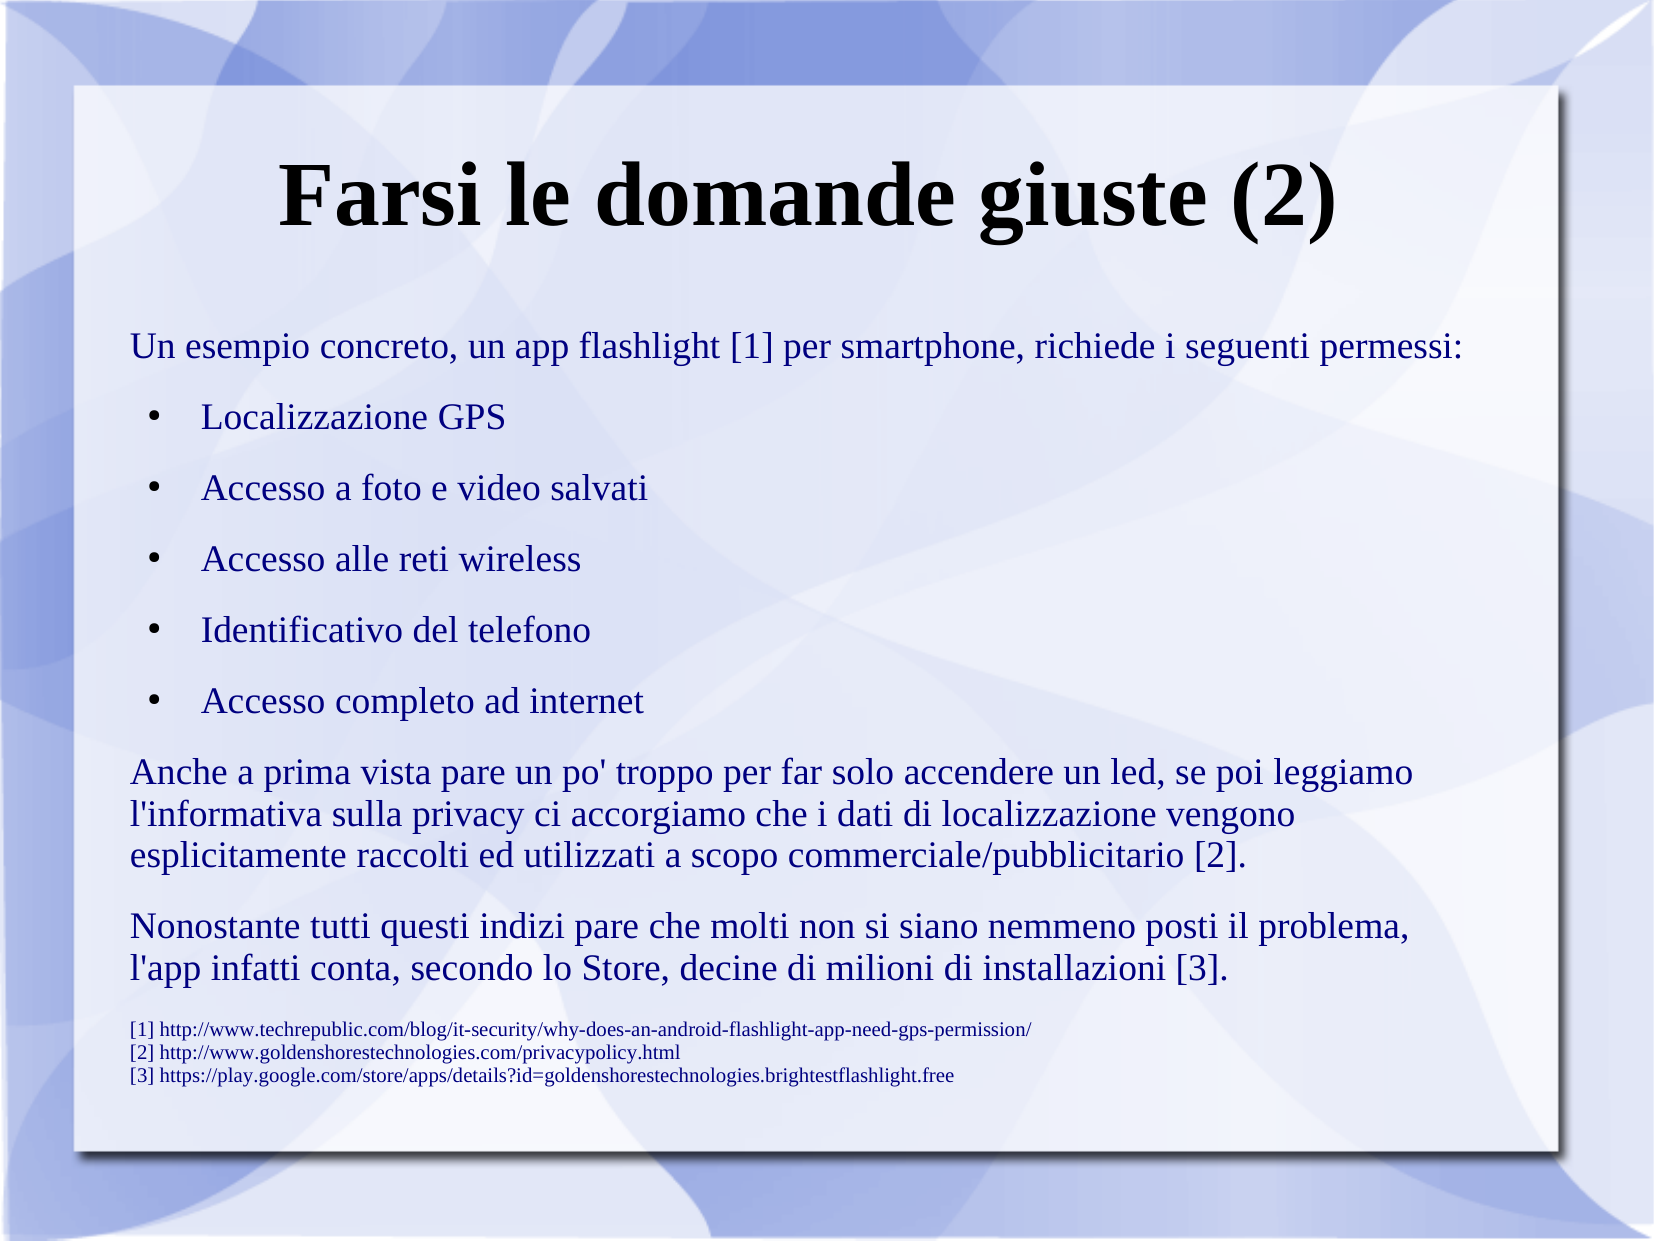

# Farsi le domande giuste (2)
Un esempio concreto, un app flashlight [1] per smartphone, richiede i seguenti permessi:
Localizzazione GPS
Accesso a foto e video salvati
Accesso alle reti wireless
Identificativo del telefono
Accesso completo ad internet
Anche a prima vista pare un po' troppo per far solo accendere un led, se poi leggiamo l'informativa sulla privacy ci accorgiamo che i dati di localizzazione vengono esplicitamente raccolti ed utilizzati a scopo commerciale/pubblicitario [2].
Nonostante tutti questi indizi pare che molti non si siano nemmeno posti il problema, l'app infatti conta, secondo lo Store, decine di milioni di installazioni [3].
[1] http://www.techrepublic.com/blog/it-security/why-does-an-android-flashlight-app-need-gps-permission/
[2] http://www.goldenshorestechnologies.com/privacypolicy.html
[3] https://play.google.com/store/apps/details?id=goldenshorestechnologies.brightestflashlight.free